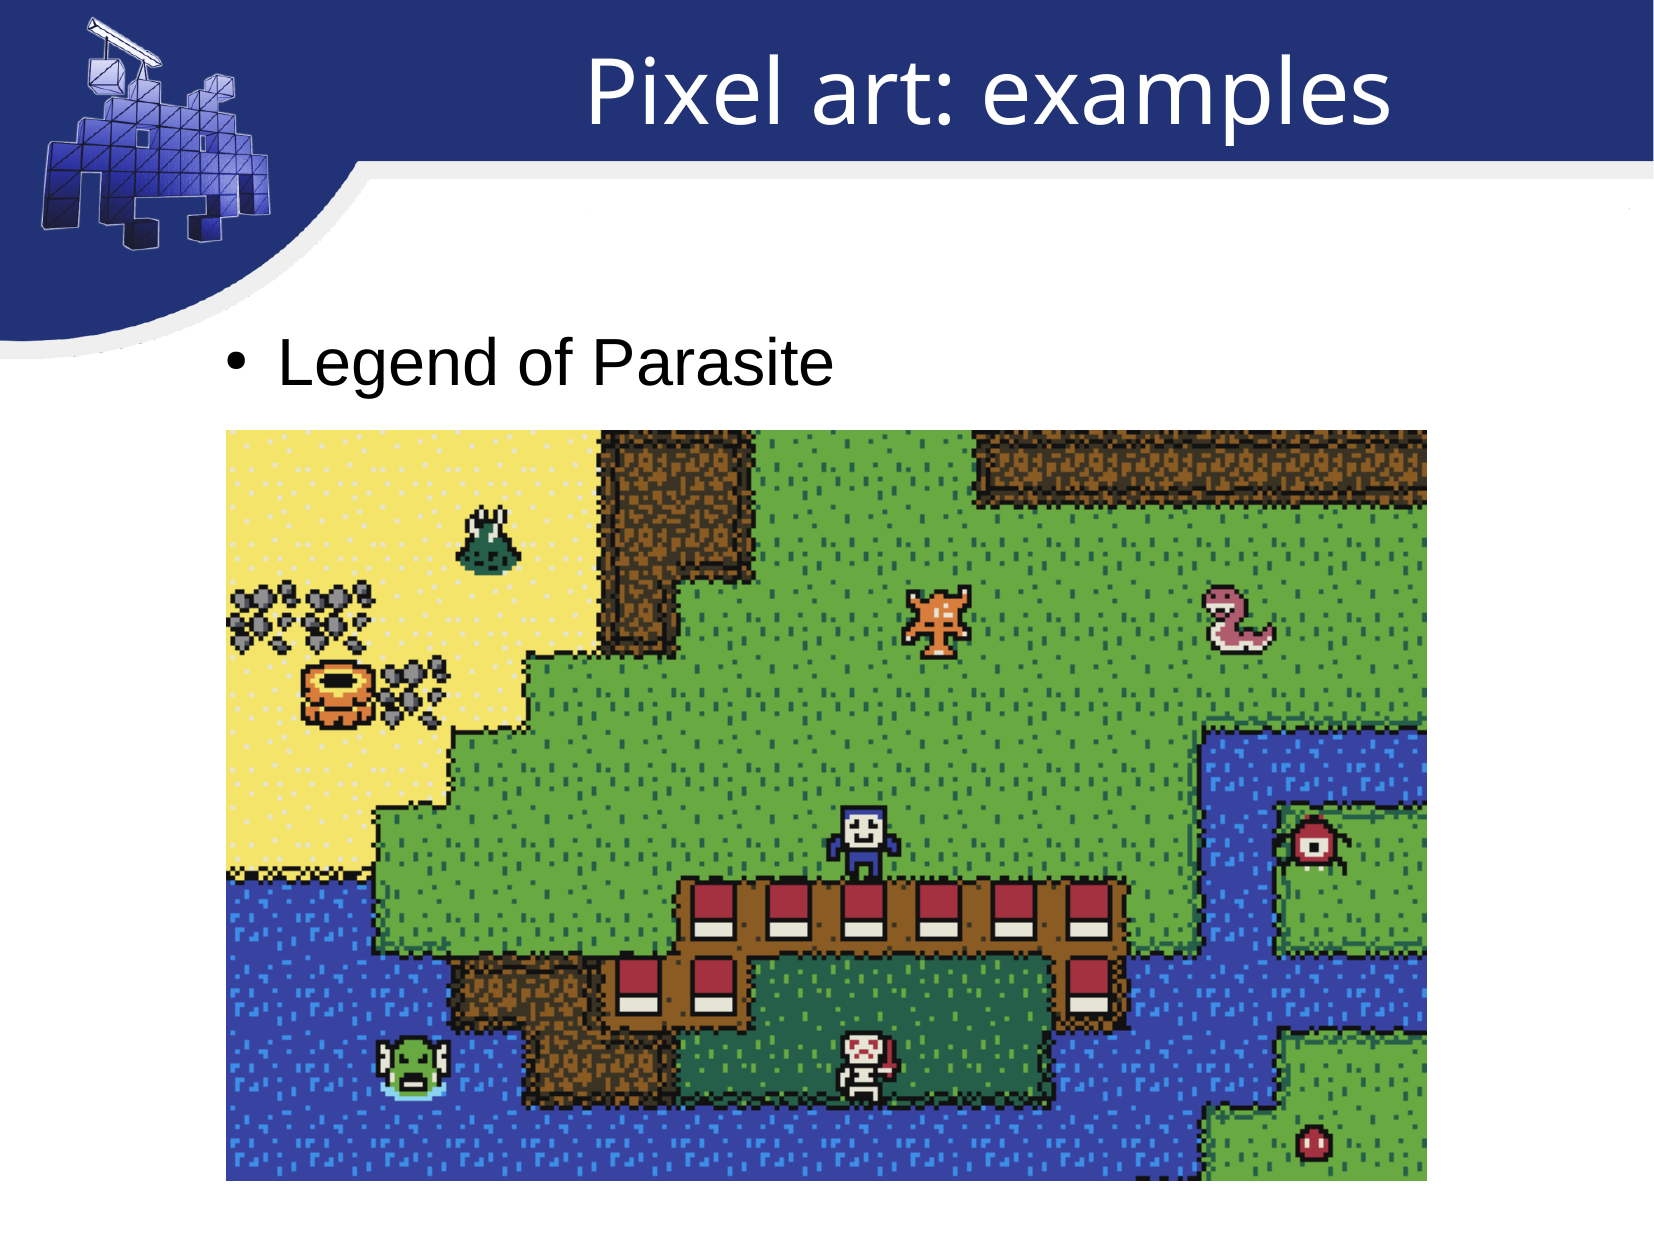

# Pixel art: examples
Legend of Parasite